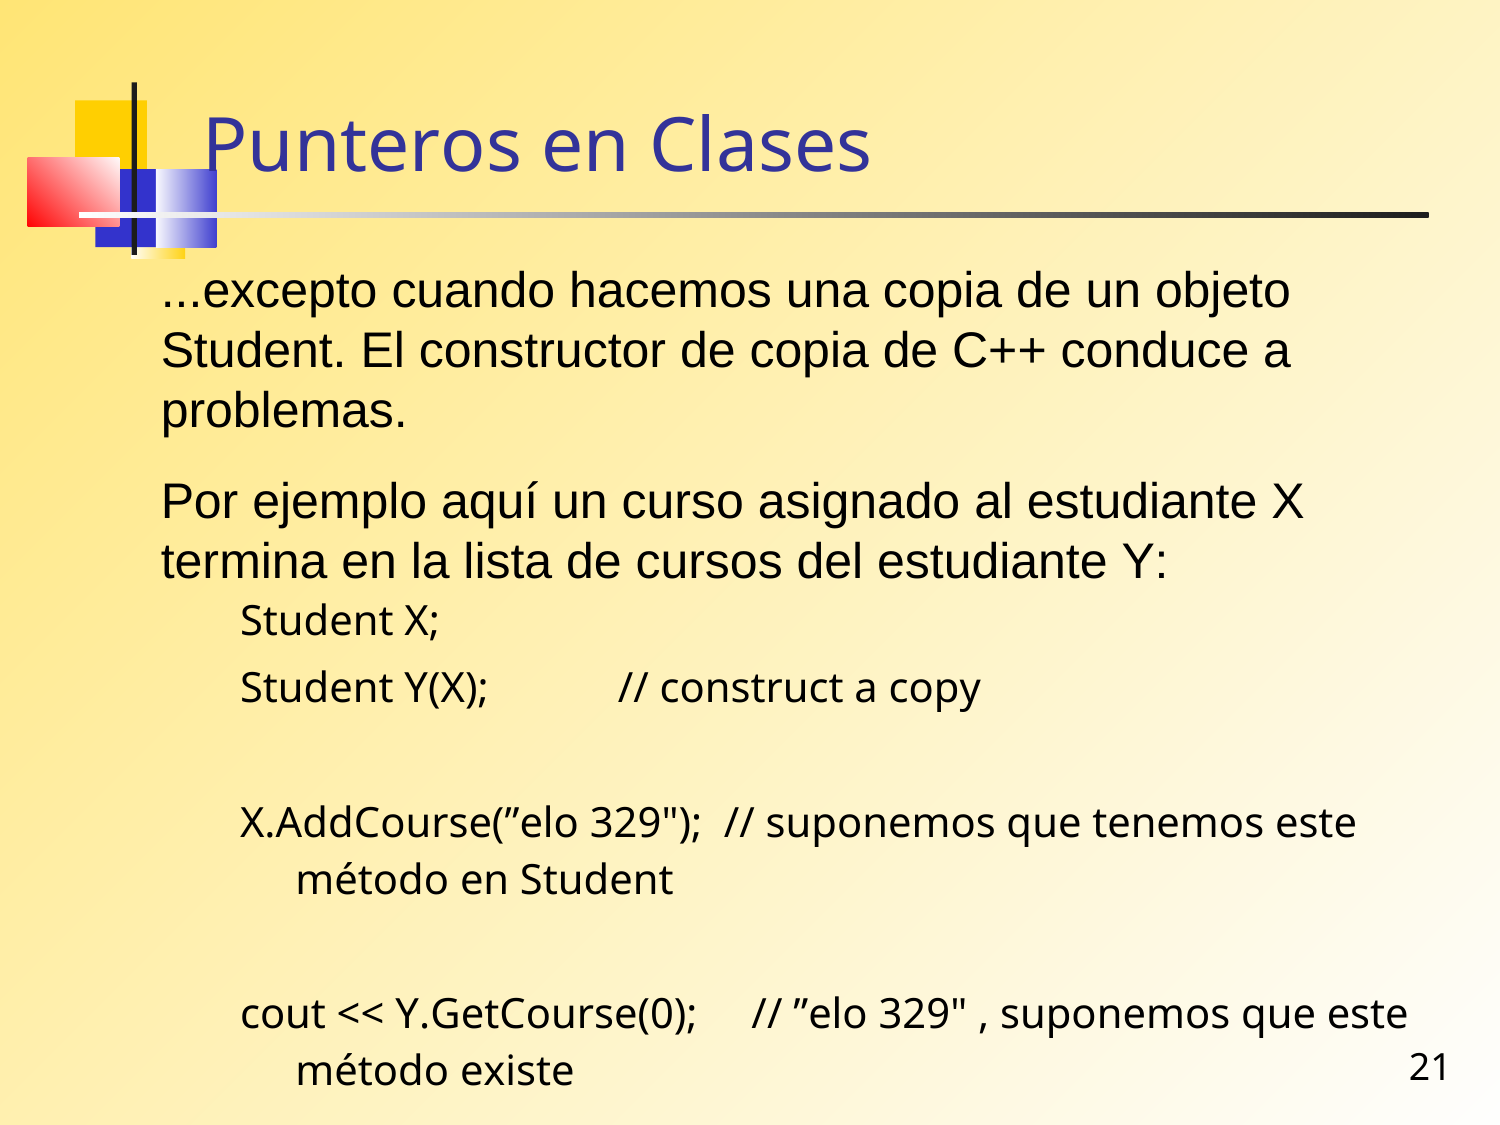

# Punteros en Clases
...excepto cuando hacemos una copia de un objeto Student. El constructor de copia de C++ conduce a problemas.
Por ejemplo aquí un curso asignado al estudiante X termina en la lista de cursos del estudiante Y:
Student X;
Student Y(X); // construct a copy
X.AddCourse(”elo 329"); // suponemos que tenemos este método en Student
cout << Y.GetCourse(0); // ”elo 329" , suponemos que este método existe
21